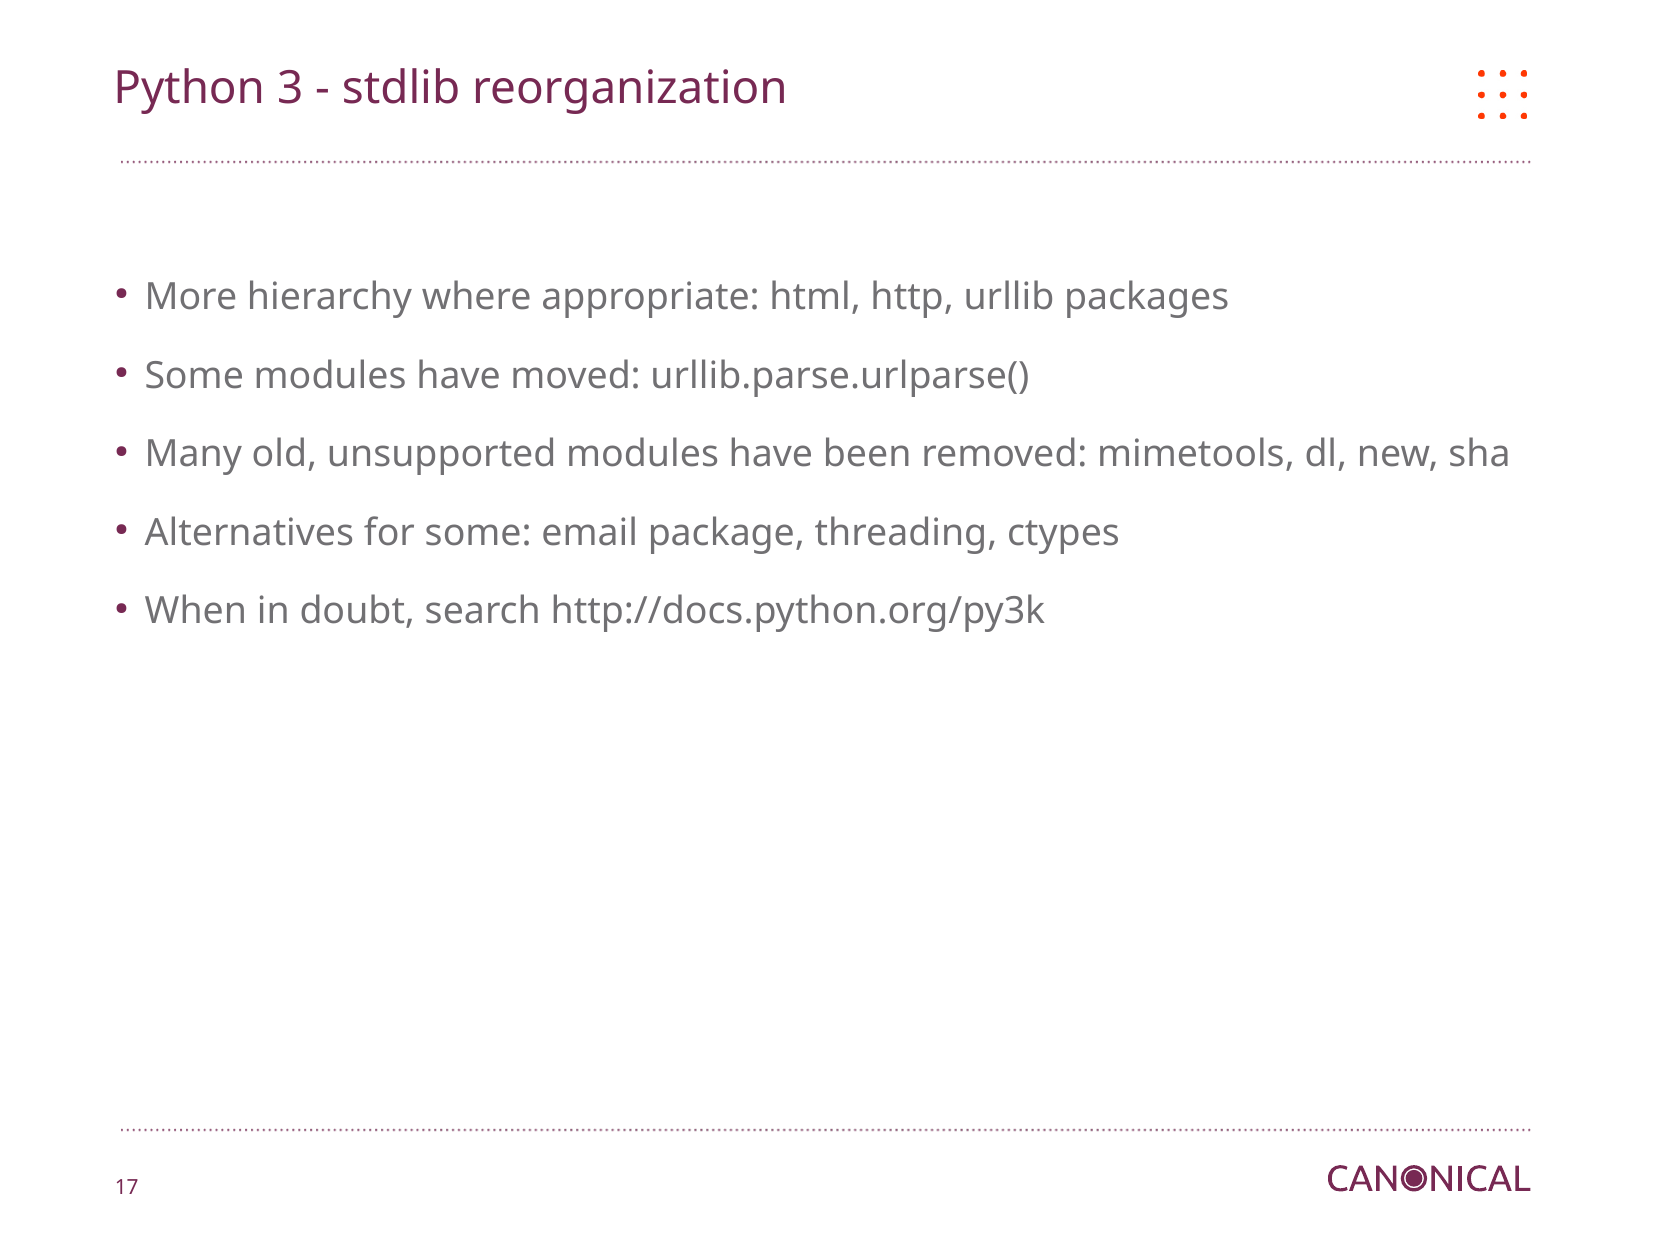

# Python 3 - stdlib reorganization
More hierarchy where appropriate: html, http, urllib packages
Some modules have moved: urllib.parse.urlparse()
Many old, unsupported modules have been removed: mimetools, dl, new, sha
Alternatives for some: email package, threading, ctypes
When in doubt, search http://docs.python.org/py3k